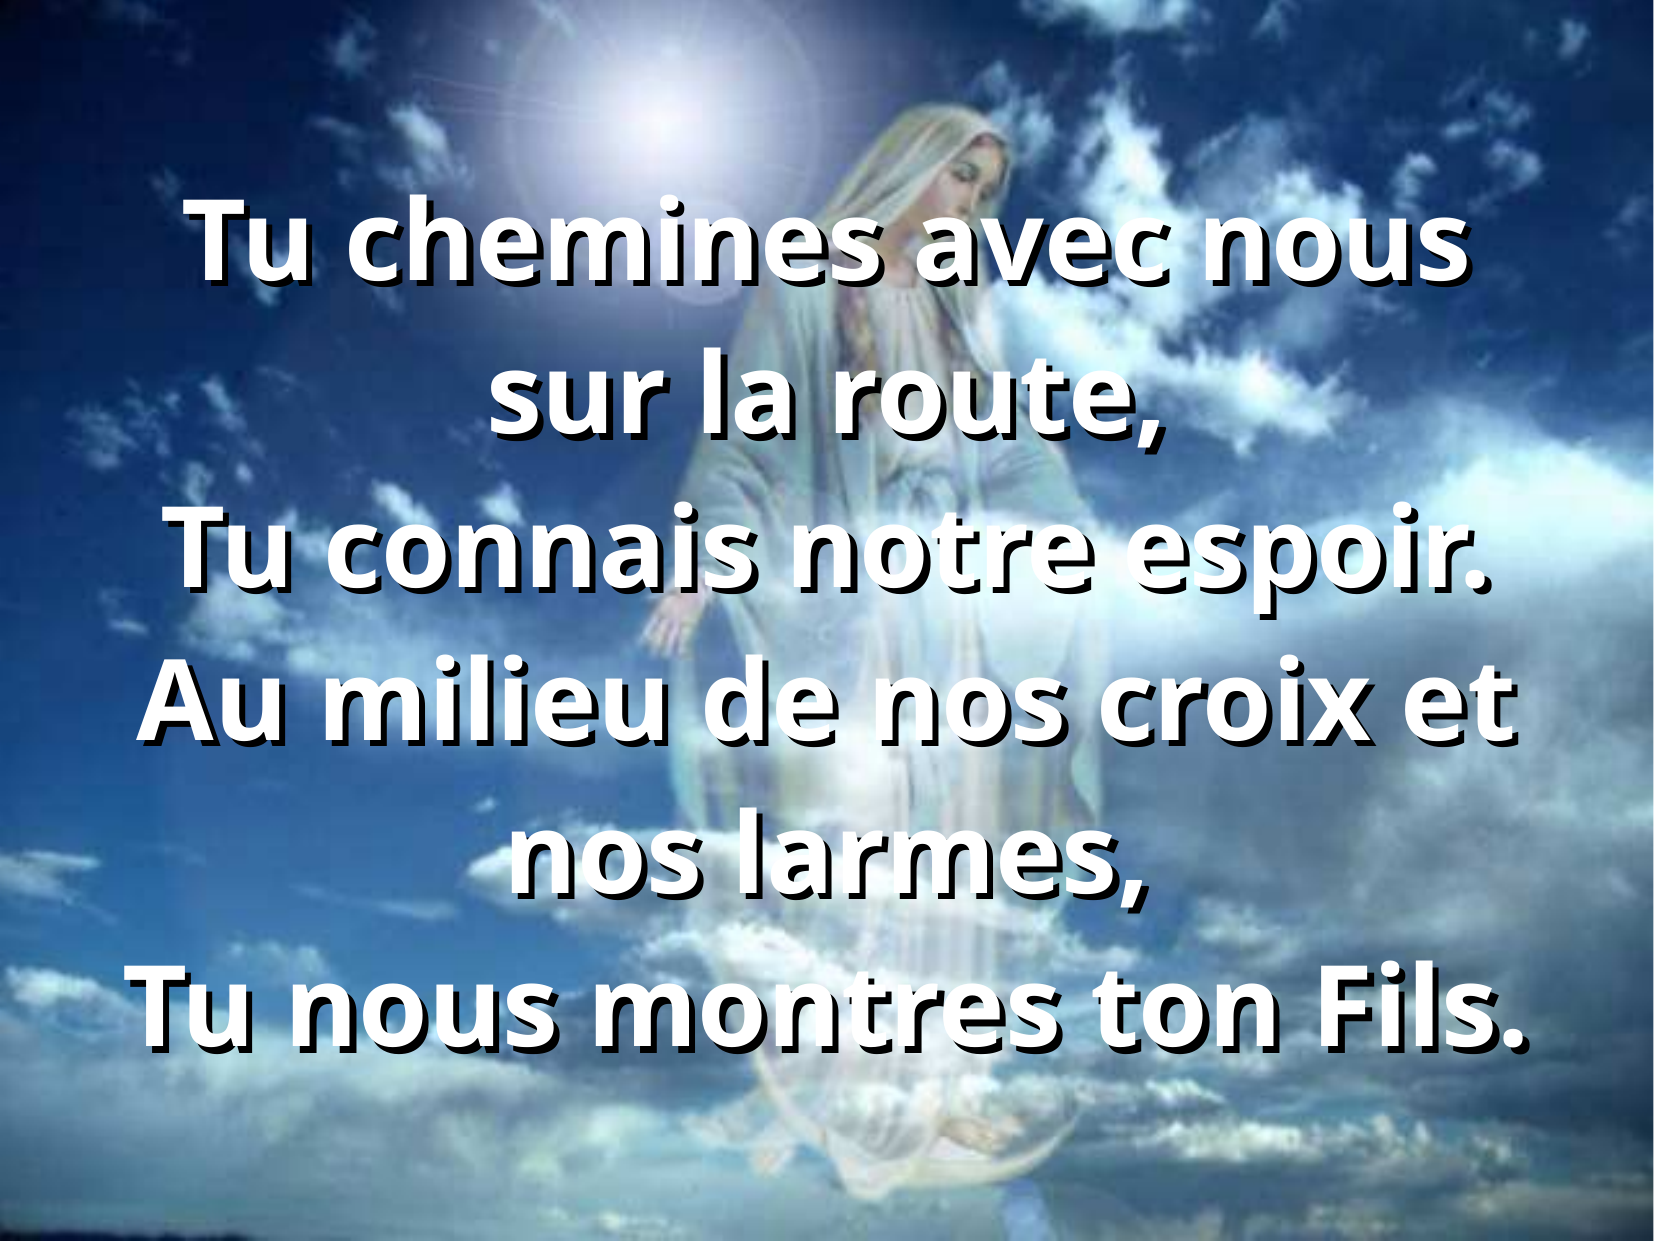

# Tu chemines avec nous sur la route, Tu connais notre espoir. Au milieu de nos croix et nos larmes, Tu nous montres ton Fils.